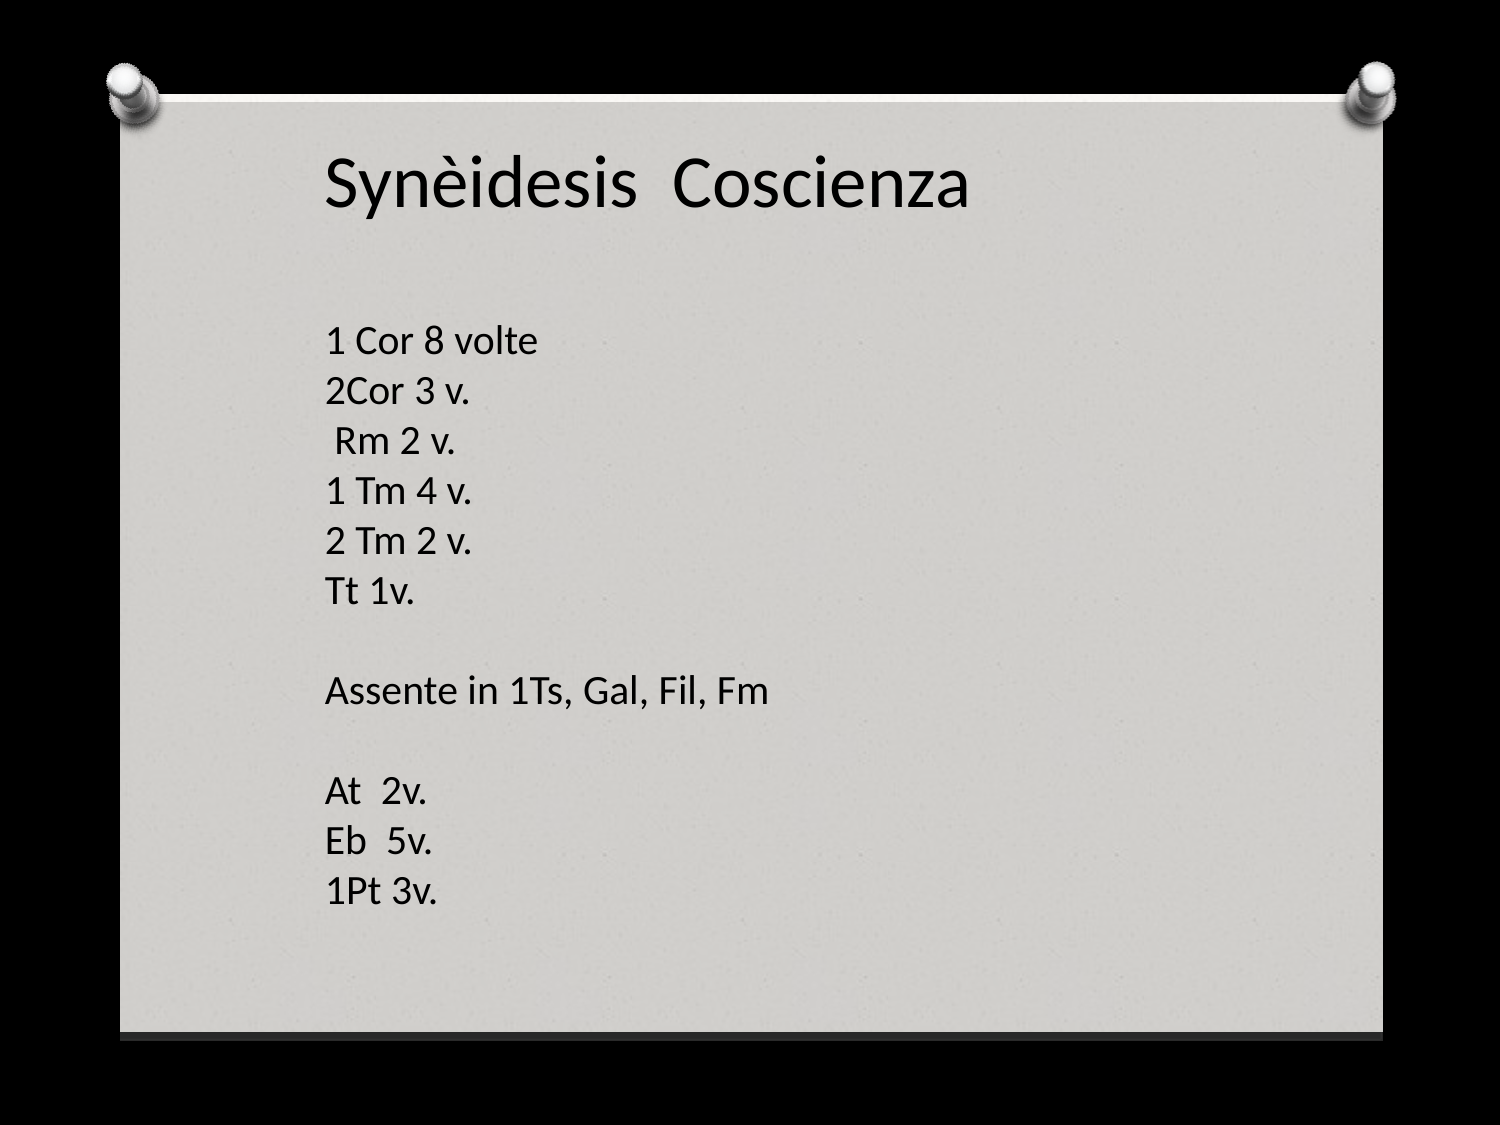

Synèidesis Coscienza
1 Cor 8 volte
2Cor 3 v.
 Rm 2 v.
1 Tm 4 v.
2 Tm 2 v.
Tt 1v.
Assente in 1Ts, Gal, Fil, Fm
At 2v.
Eb 5v.
1Pt 3v.